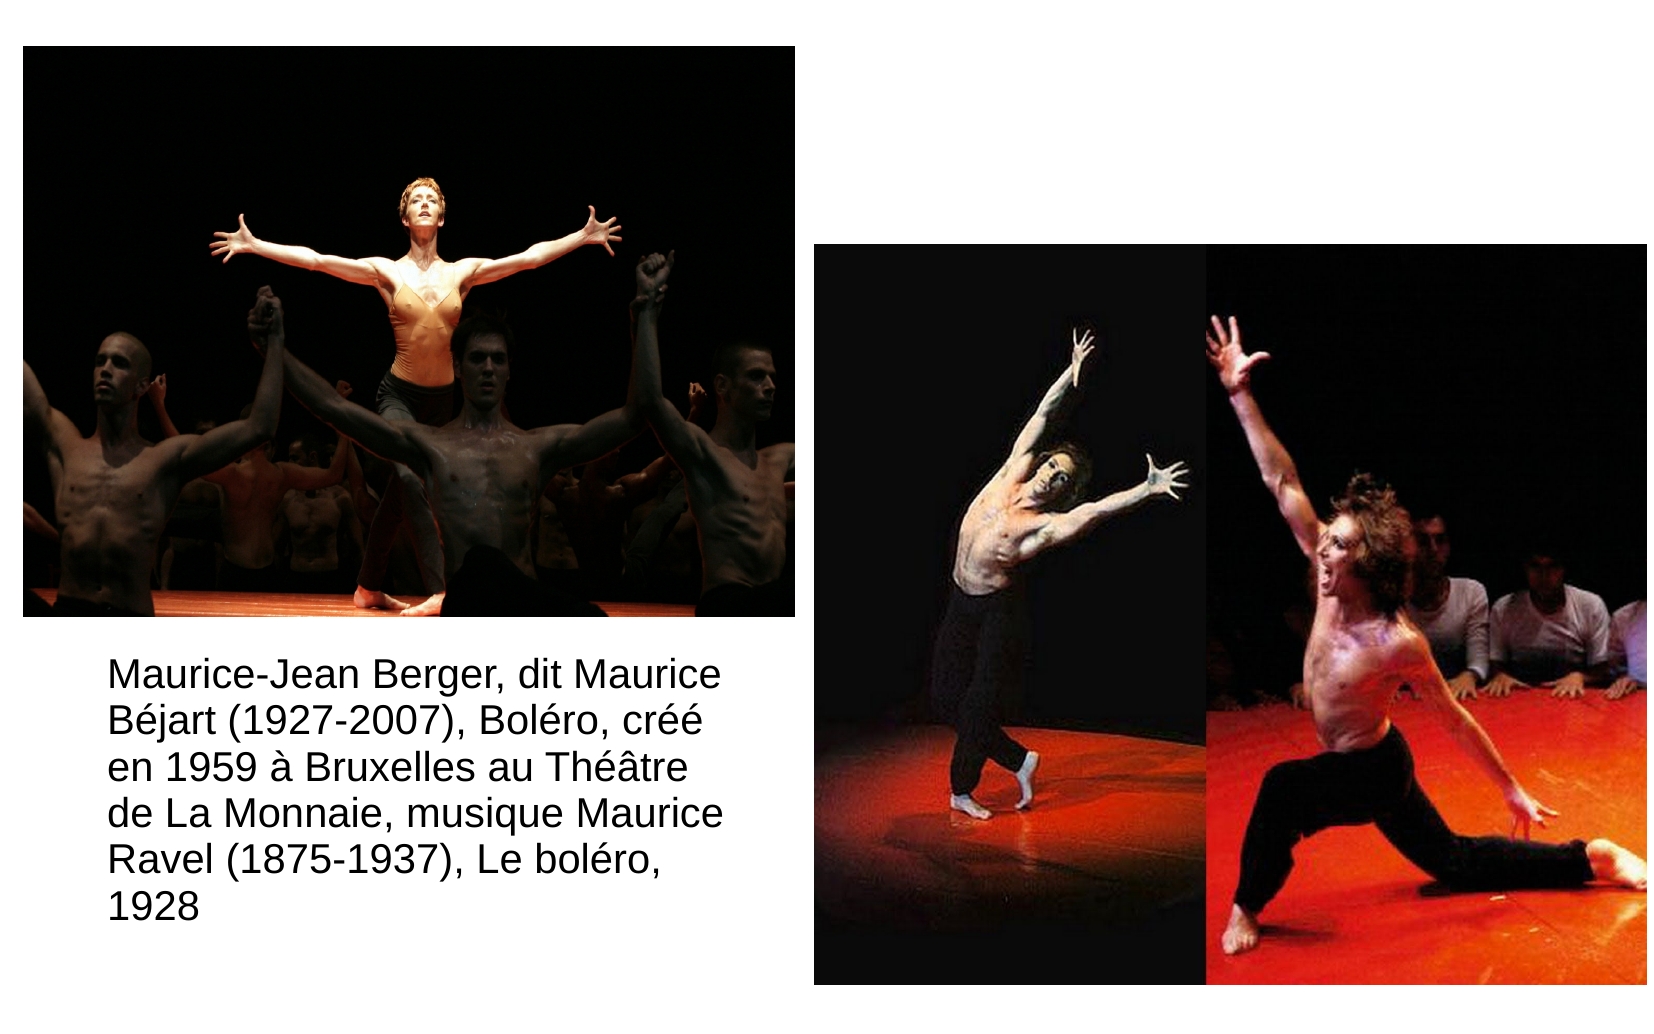

Maurice-Jean Berger, dit Maurice Béjart (1927-2007), Boléro, créé en 1959 à Bruxelles au Théâtre de La Monnaie, musique Maurice Ravel (1875-1937), Le boléro, 1928